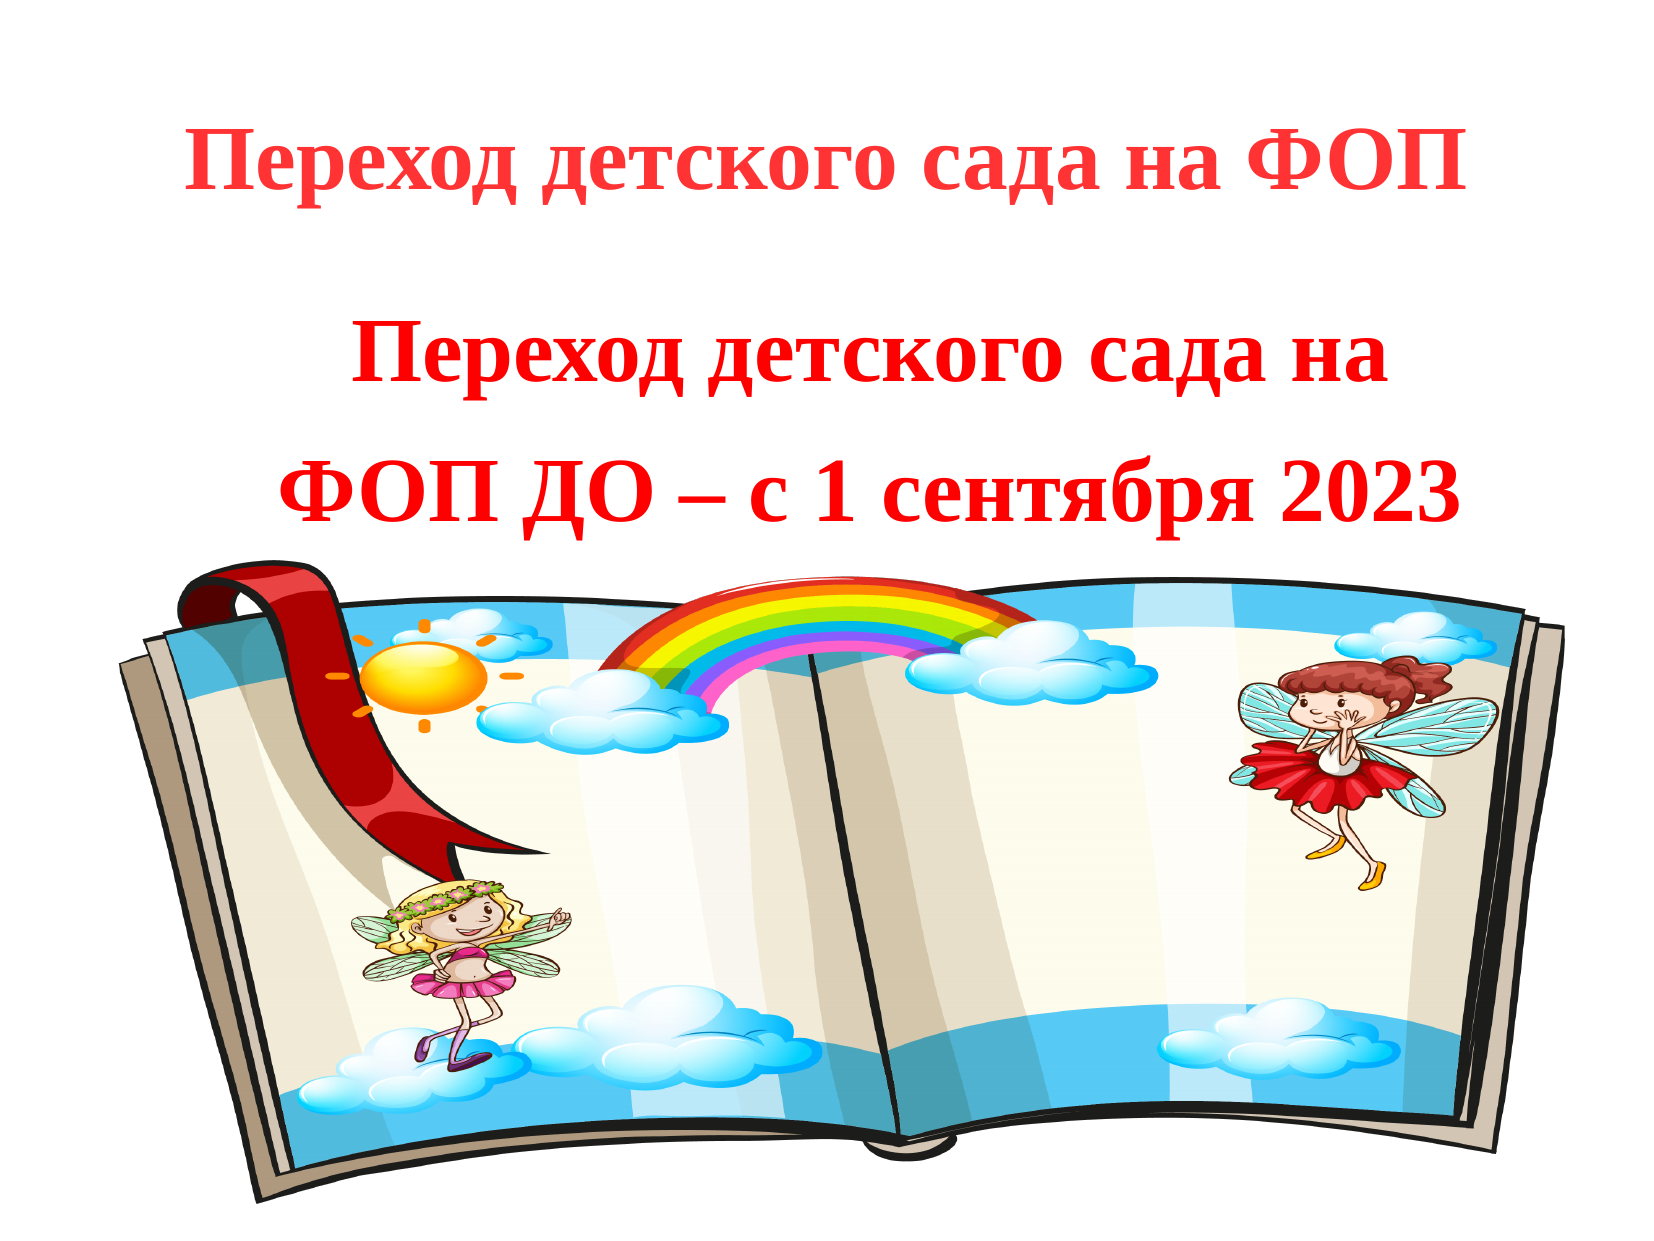

# Переход детского сада на ФОП
Переход детского сада на
ФОП ДО – с 1 сентября 2023 года.